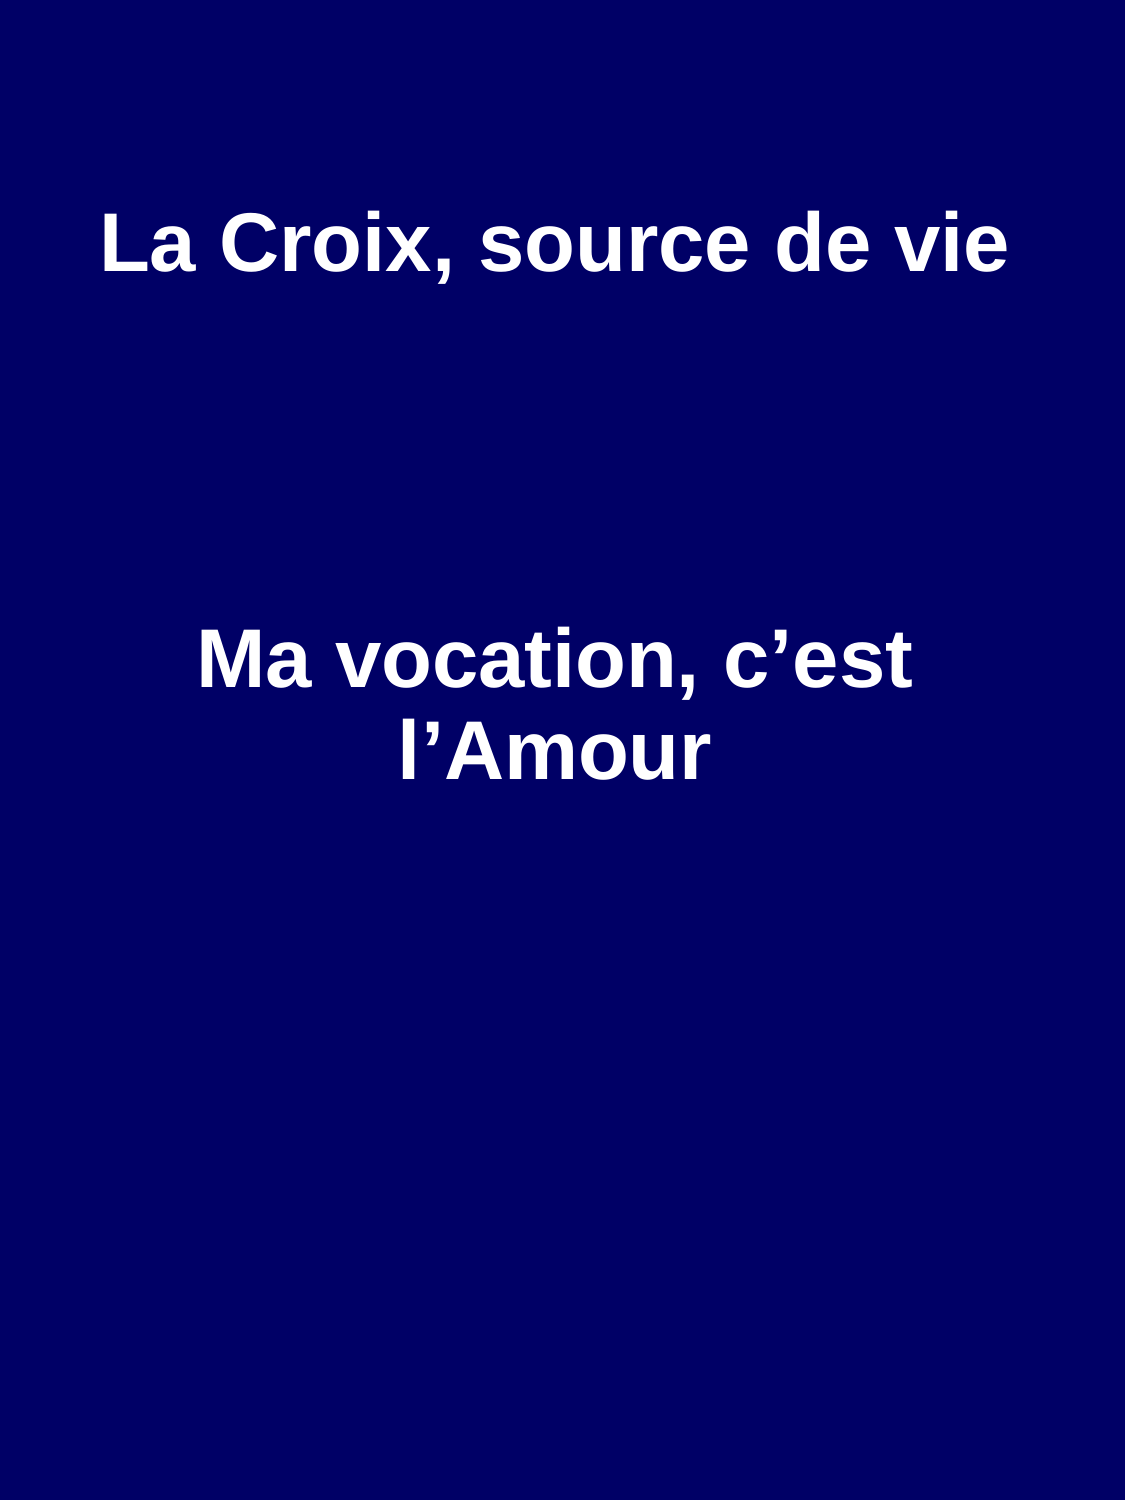

La Croix, source de vie
Ma vocation, c’est l’Amour